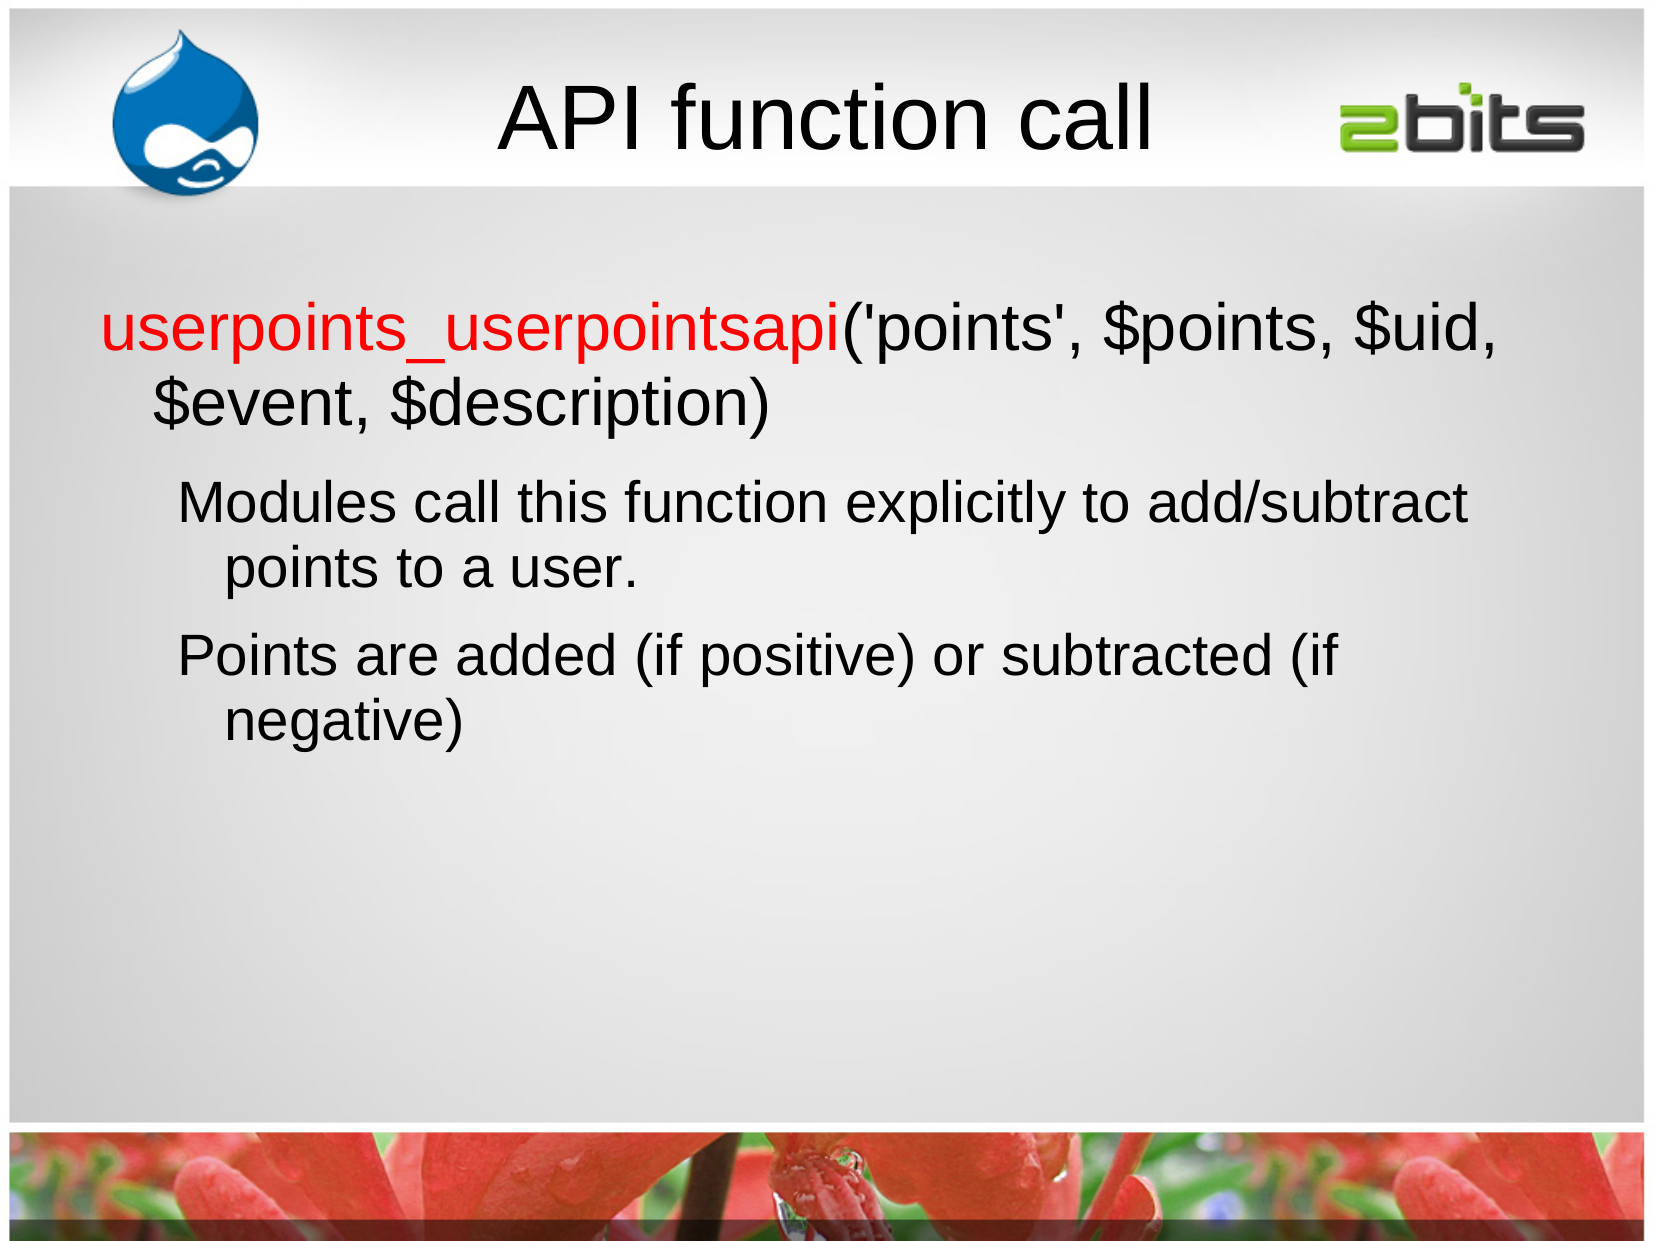

# API function call
userpoints_userpointsapi('points', $points, $uid, $event, $description)
Modules call this function explicitly to add/subtract points to a user.
Points are added (if positive) or subtracted (if negative)